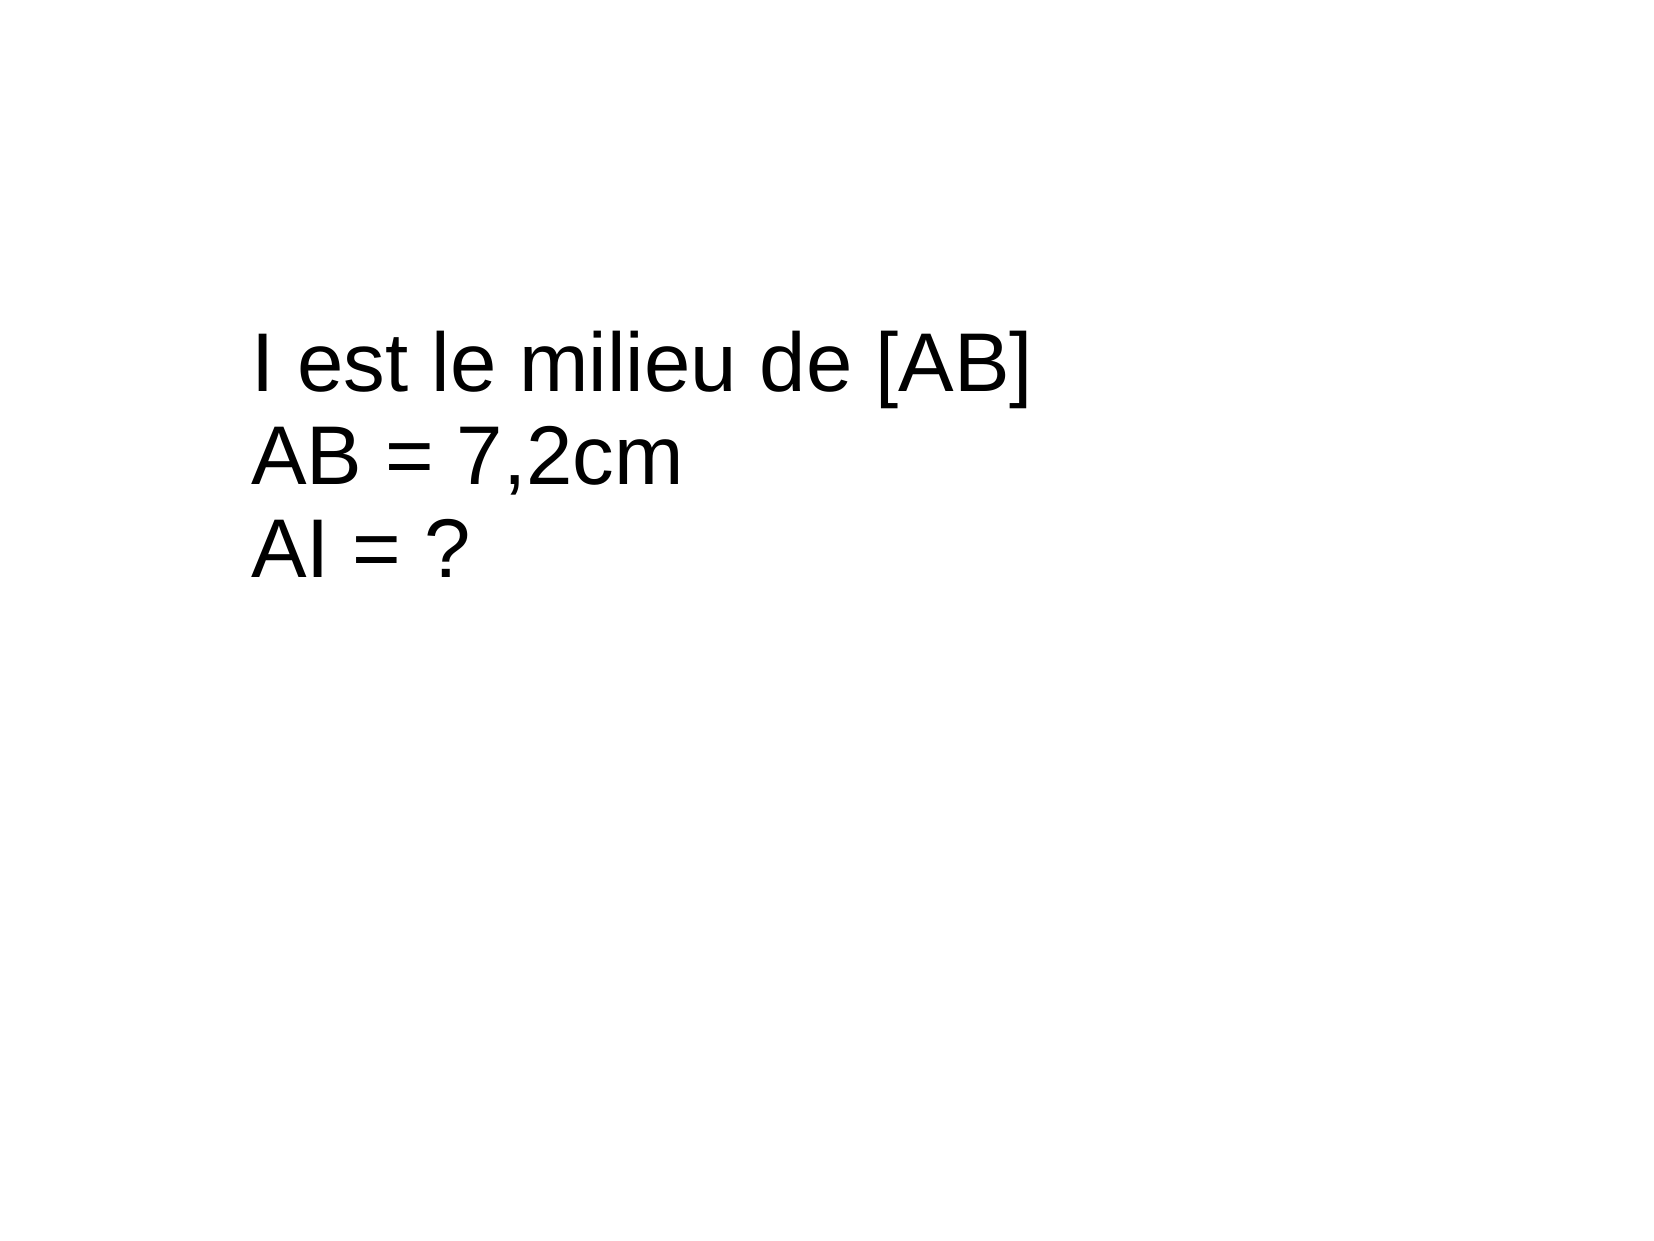

I est le milieu de [AB]
AB = 7,2cm
AI = ?